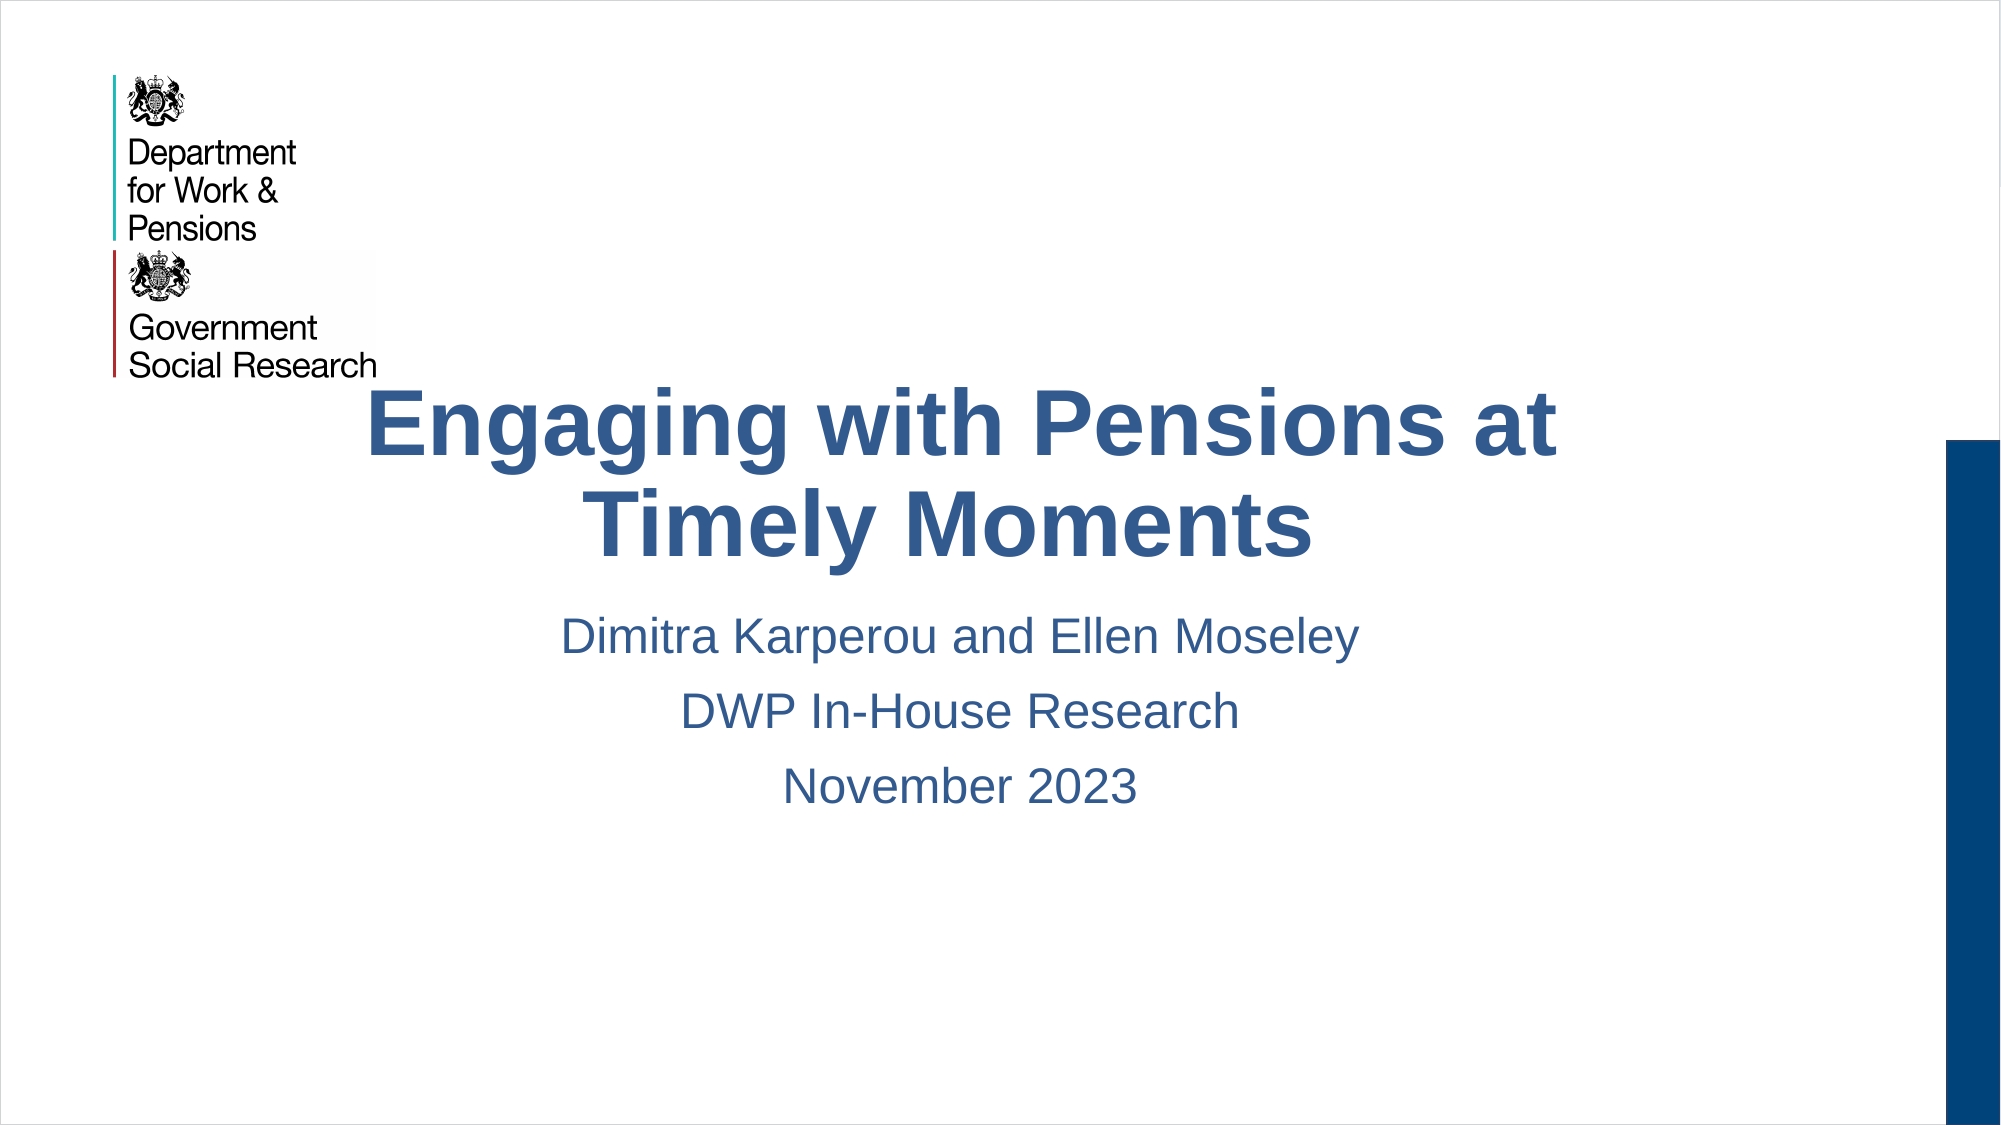

# Engaging with Pensions at Timely Moments
Dimitra Karperou and Ellen Moseley
DWP In-House Research
November 2023